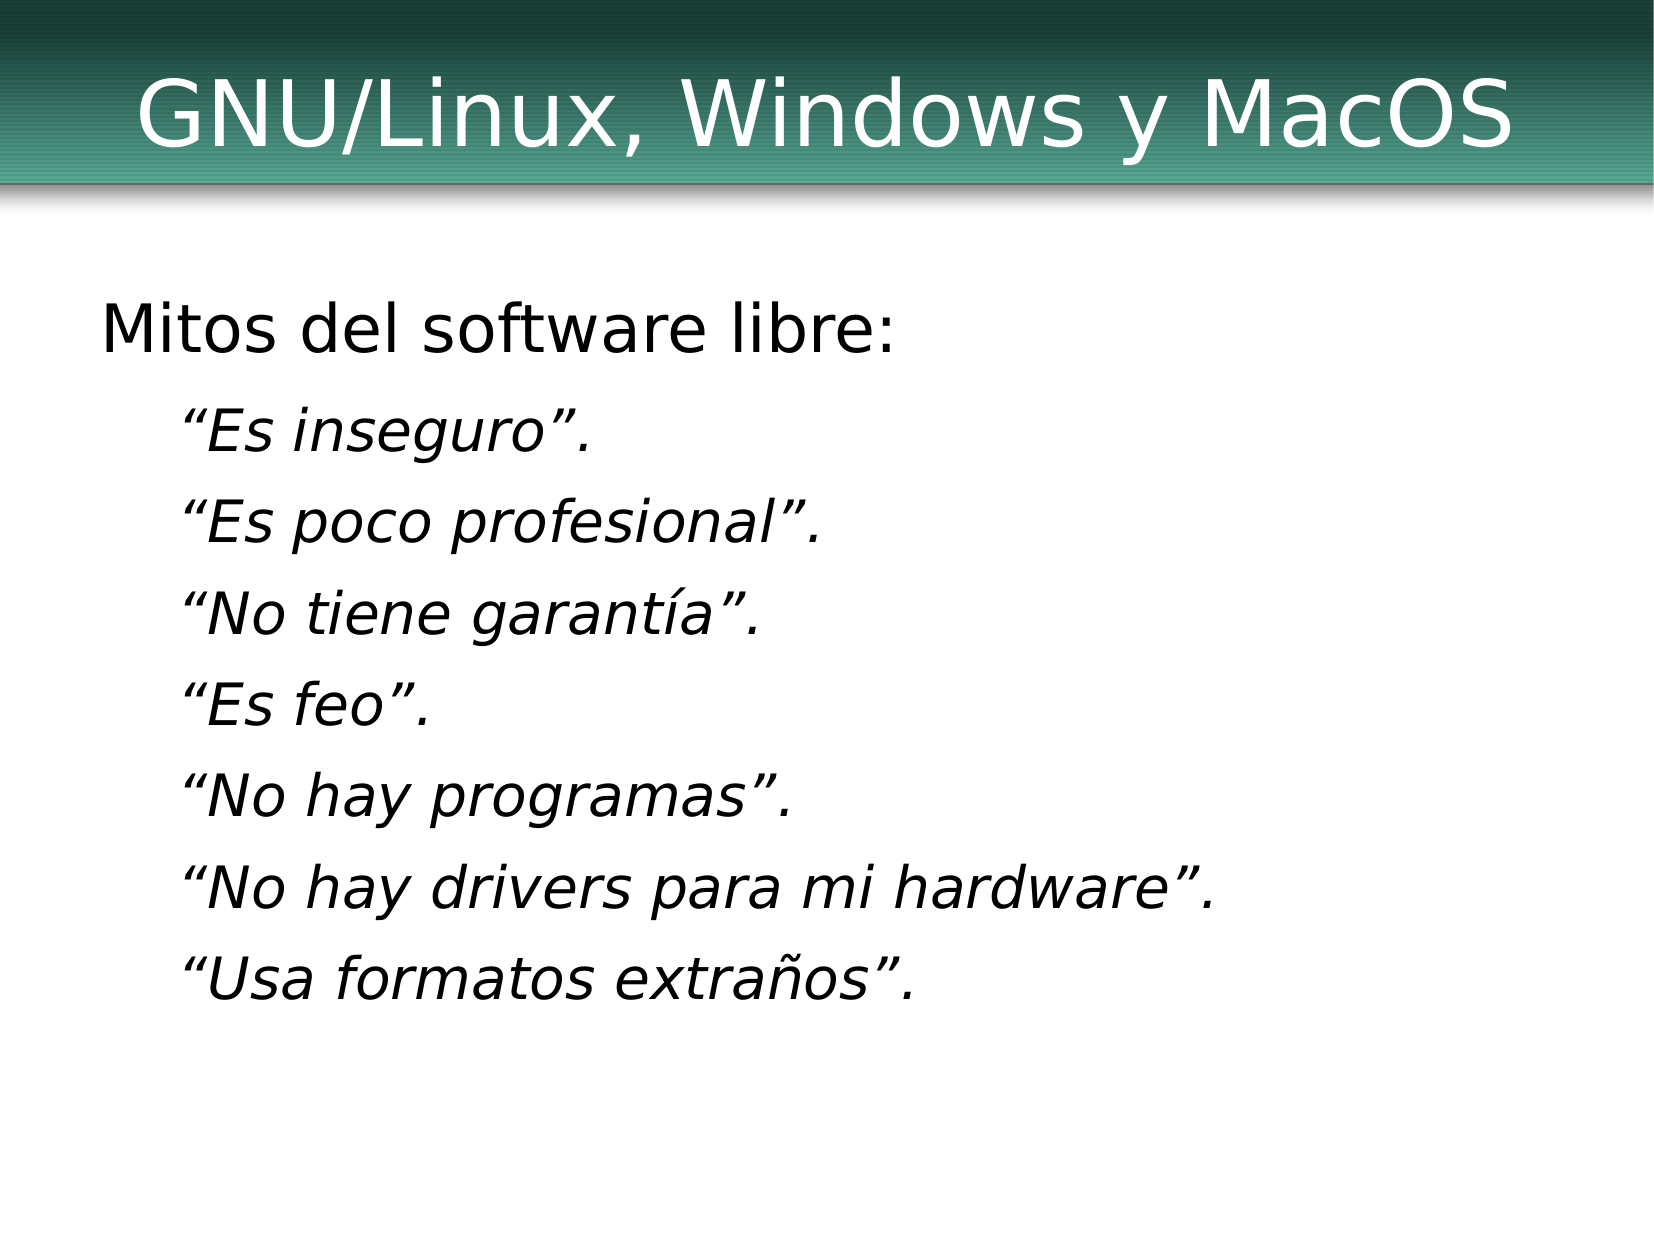

# GNU/Linux, Windows y MacOS
Mitos del software libre:
“Es inseguro”.
“Es poco profesional”.
“No tiene garantía”.
“Es feo”.
“No hay programas”.
“No hay drivers para mi hardware”.
“Usa formatos extraños”.